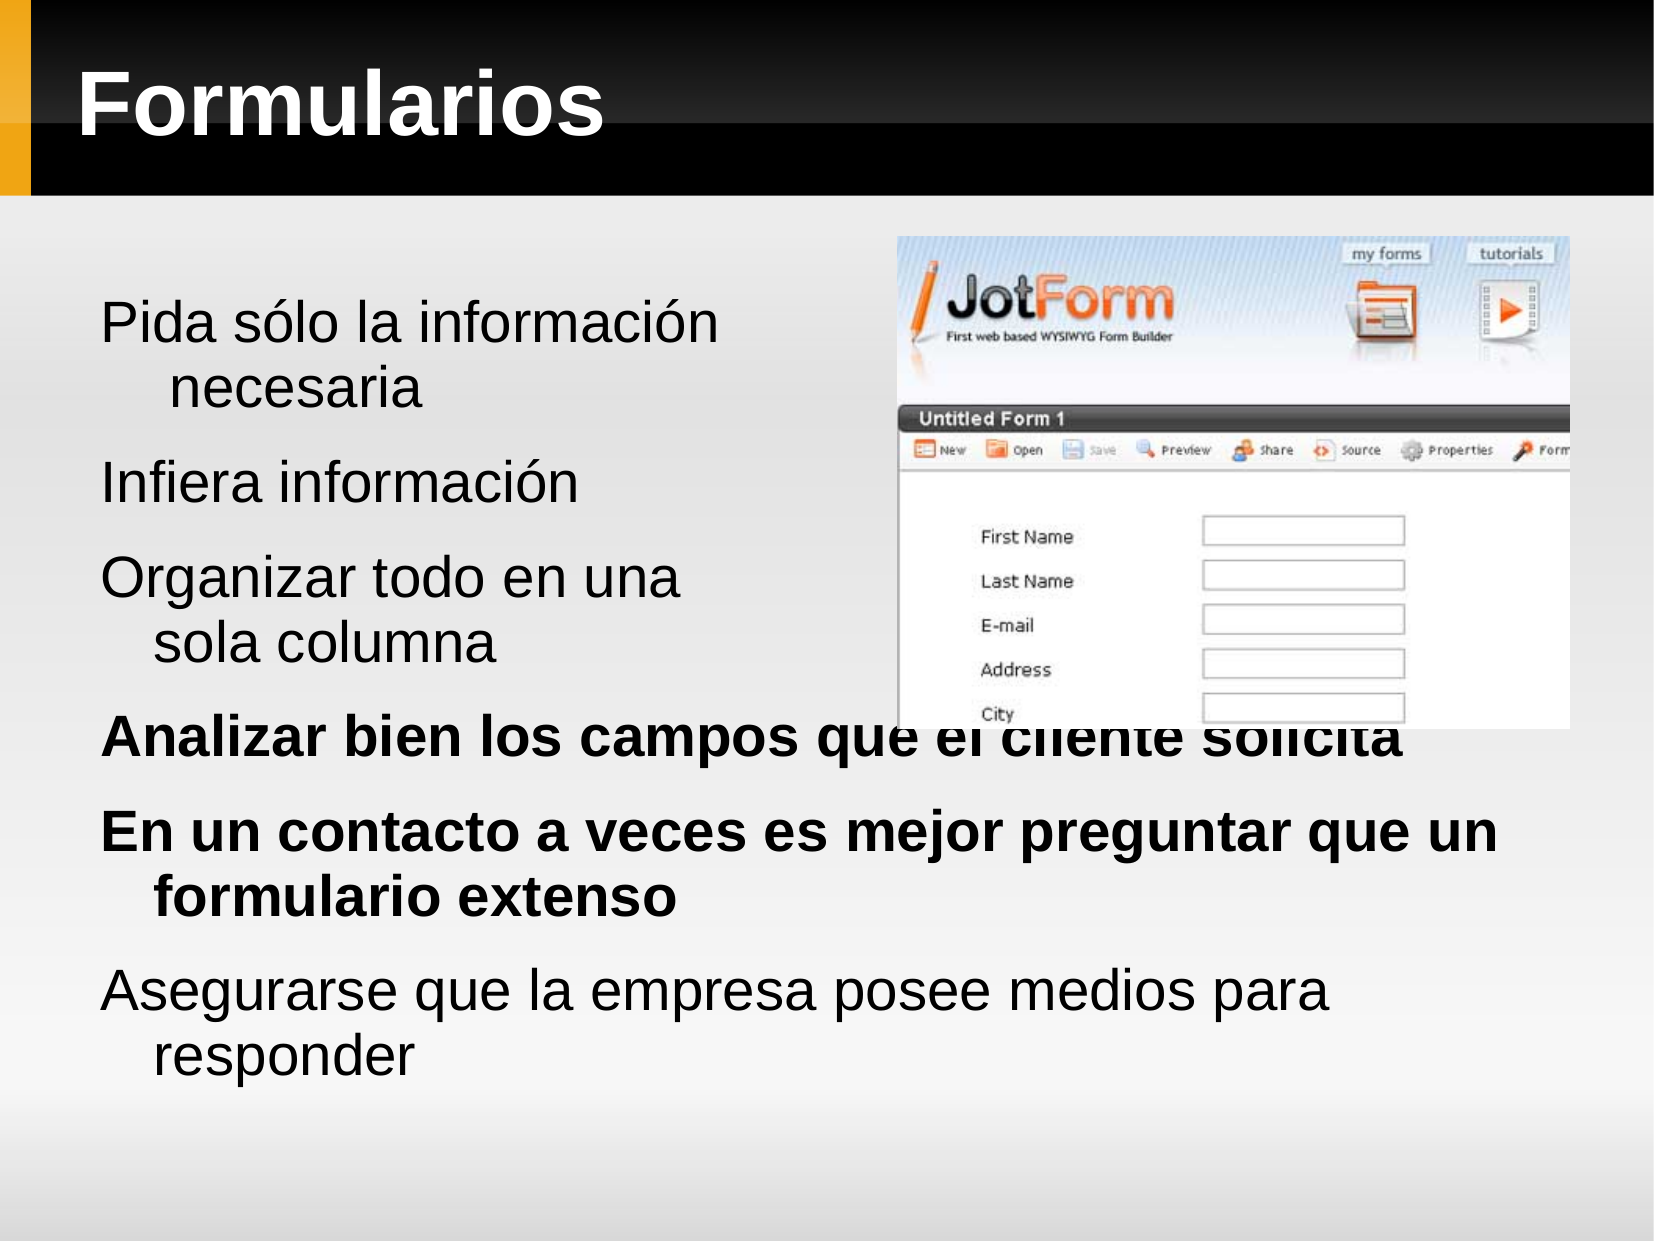

# Formularios
Pida sólo la información
 necesaria
Infiera información
Organizar todo en una
sola columna
Analizar bien los campos que el cliente solicita
En un contacto a veces es mejor preguntar que un formulario extenso
Asegurarse que la empresa posee medios para responder